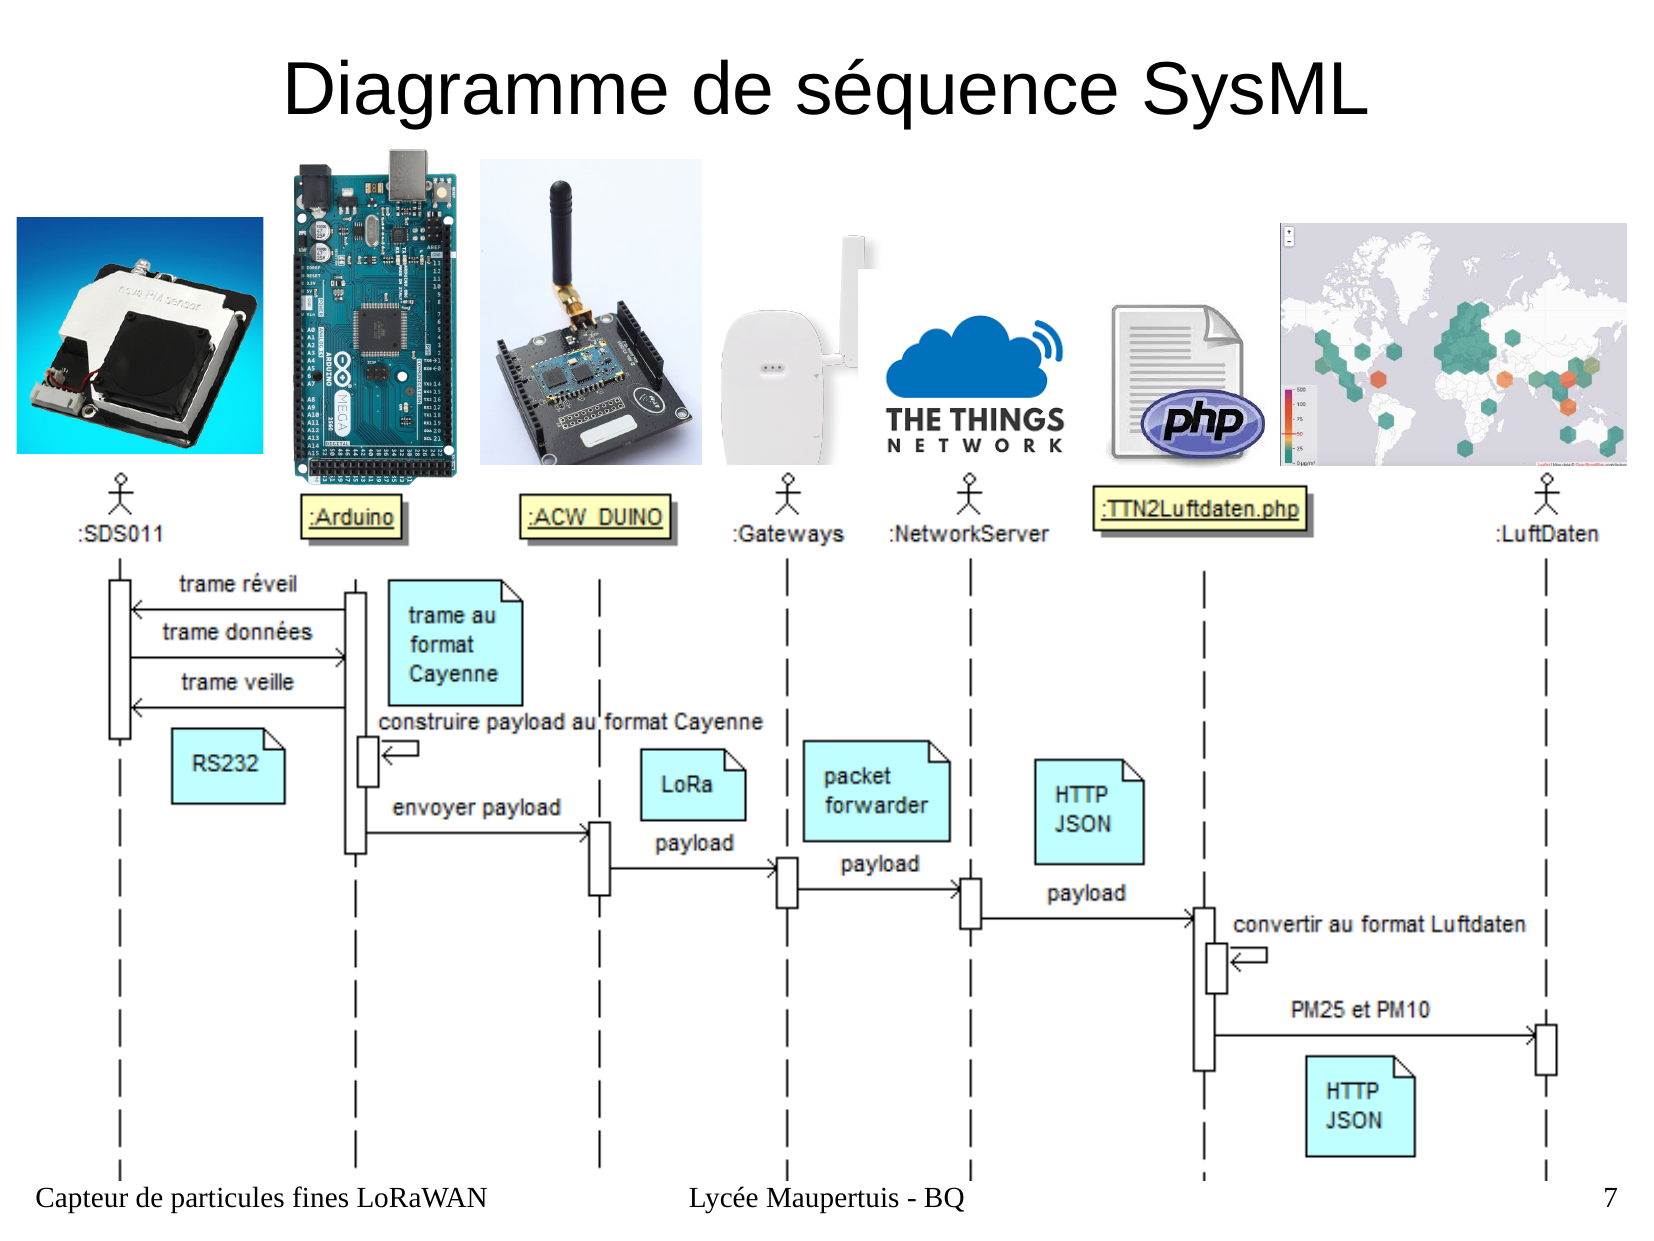

# Diagramme de séquence SysML
Capteur de particules fines LoRaWAN
Lycée Maupertuis - BQ
7